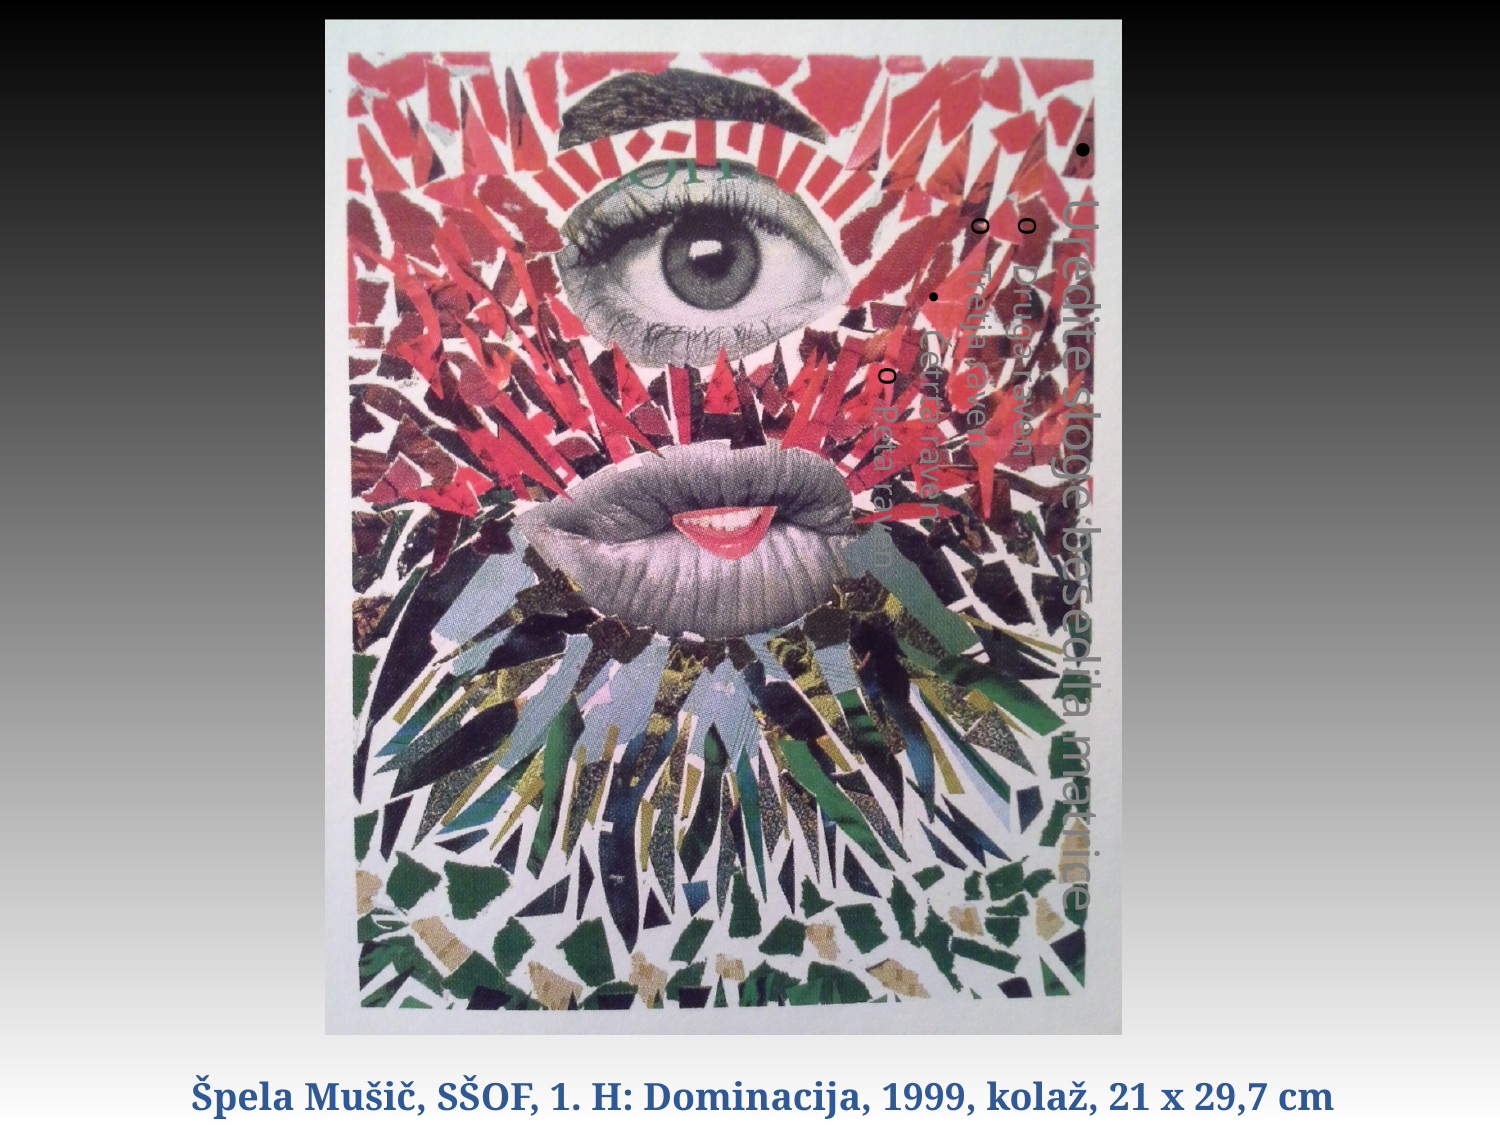

Uredite sloge besedila matrice
Druga raven
Tretja raven
Četrta raven
Peta raven
# Špela Mušič, SŠOF, 1. H: Dominacija, 1999, kolaž, 21 x 29,7 cm